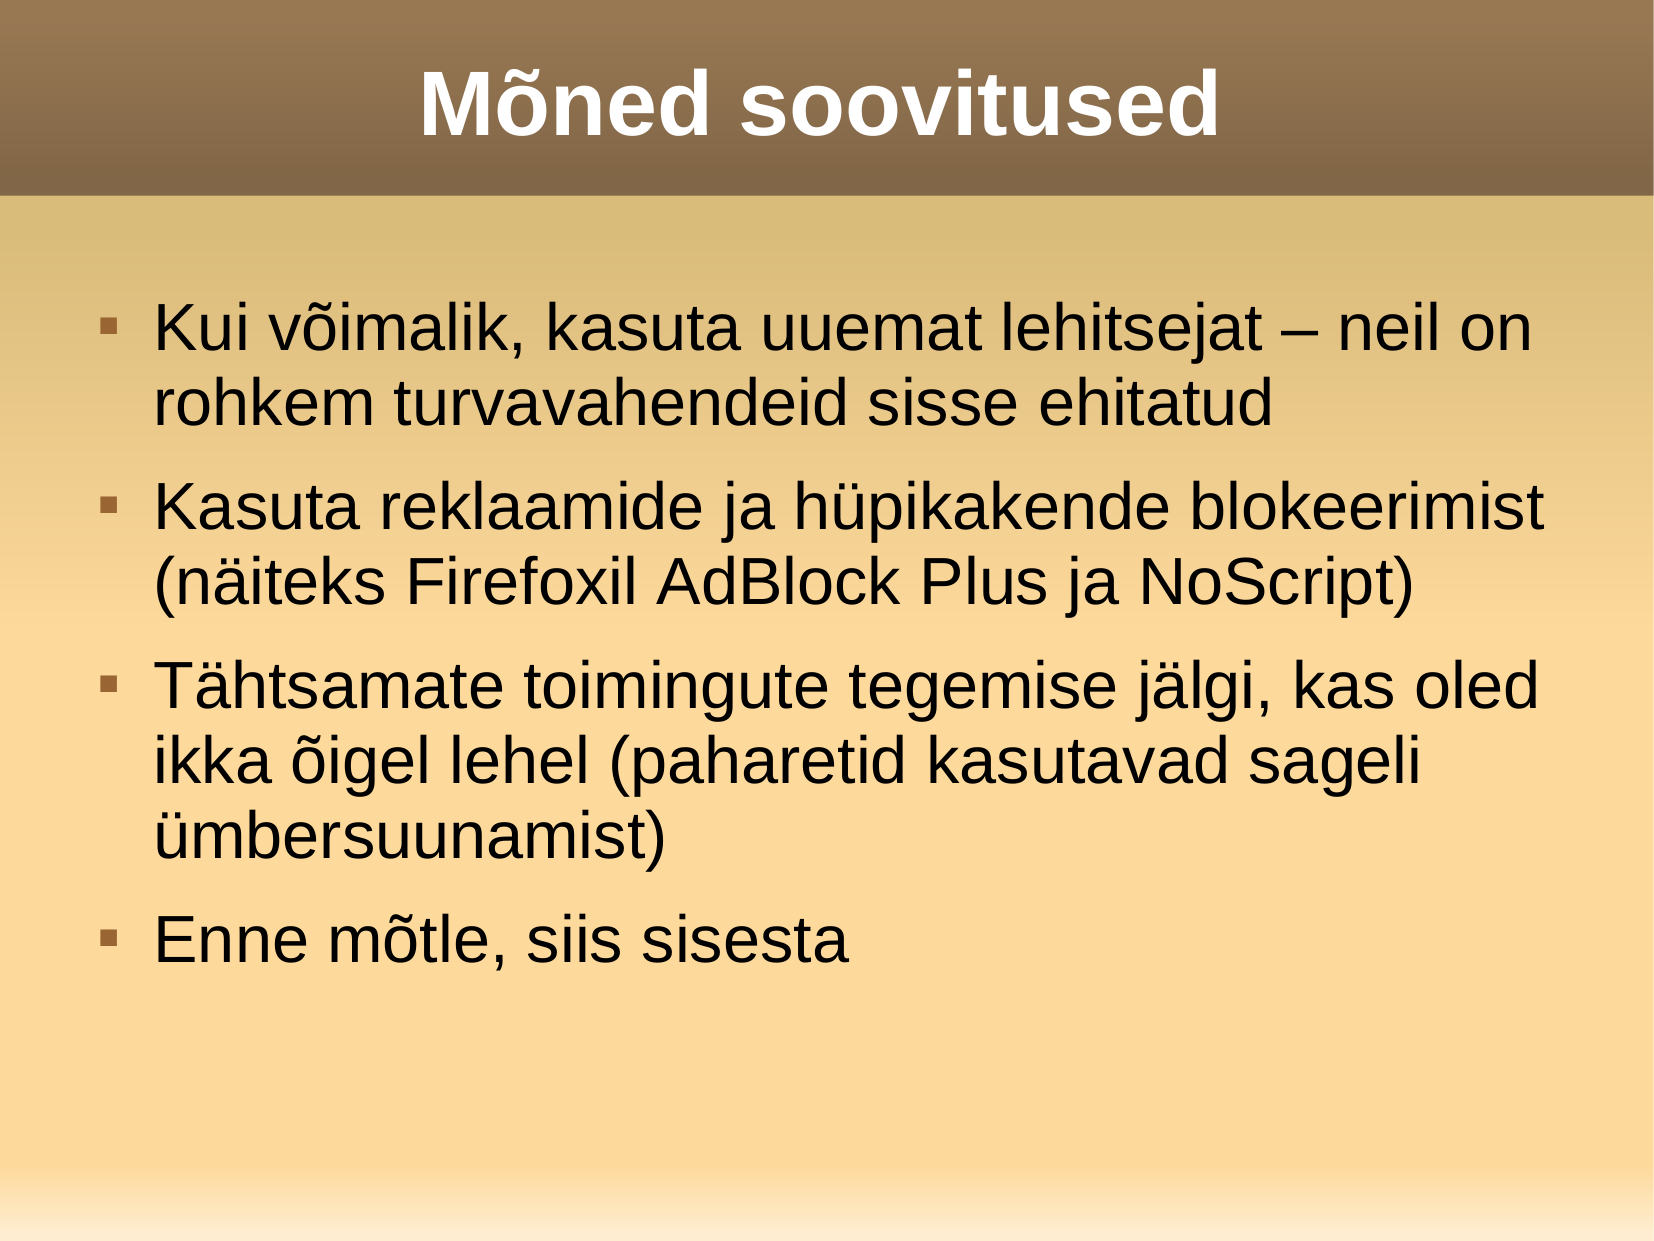

# Mõned soovitused
Kui võimalik, kasuta uuemat lehitsejat – neil on rohkem turvavahendeid sisse ehitatud
Kasuta reklaamide ja hüpikakende blokeerimist (näiteks Firefoxil AdBlock Plus ja NoScript)
Tähtsamate toimingute tegemise jälgi, kas oled ikka õigel lehel (paharetid kasutavad sageli ümbersuunamist)
Enne mõtle, siis sisesta